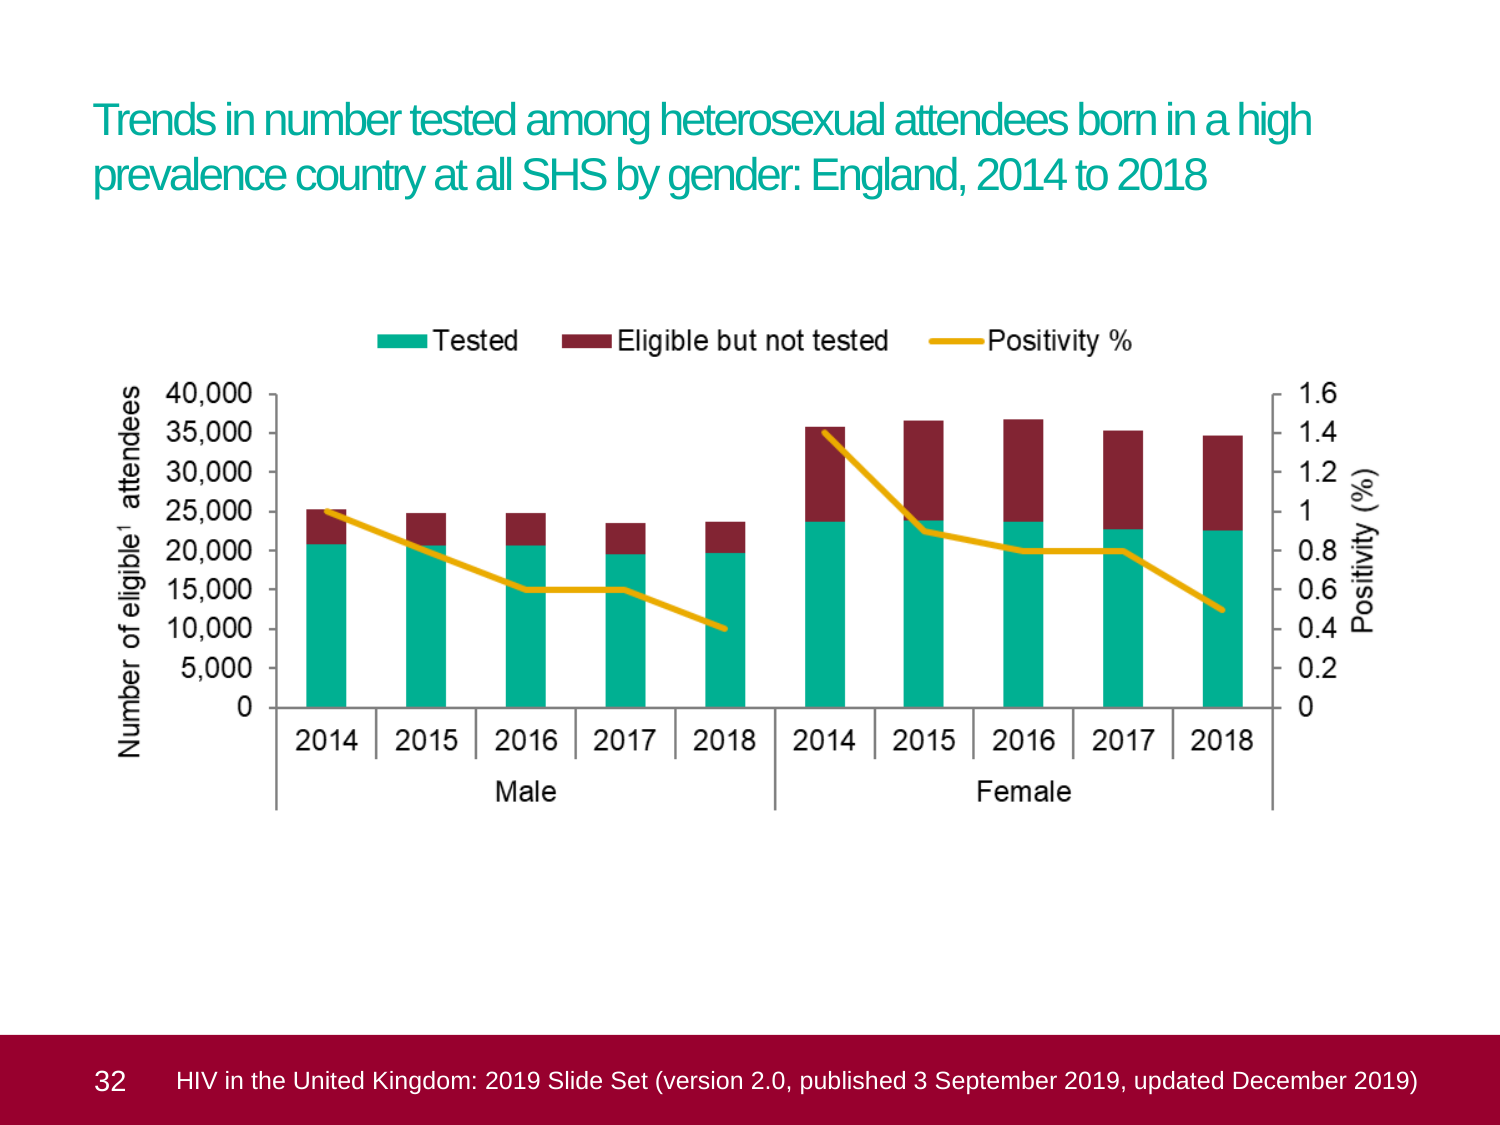

# Trends in number tested among heterosexual attendees born in a high prevalence country at all SHS by gender: England, 2014 to 2018
 1
HIV in the United Kingdom: 2019 Slide Set (version 2.0, published 3 September 2019, updated December 2019)